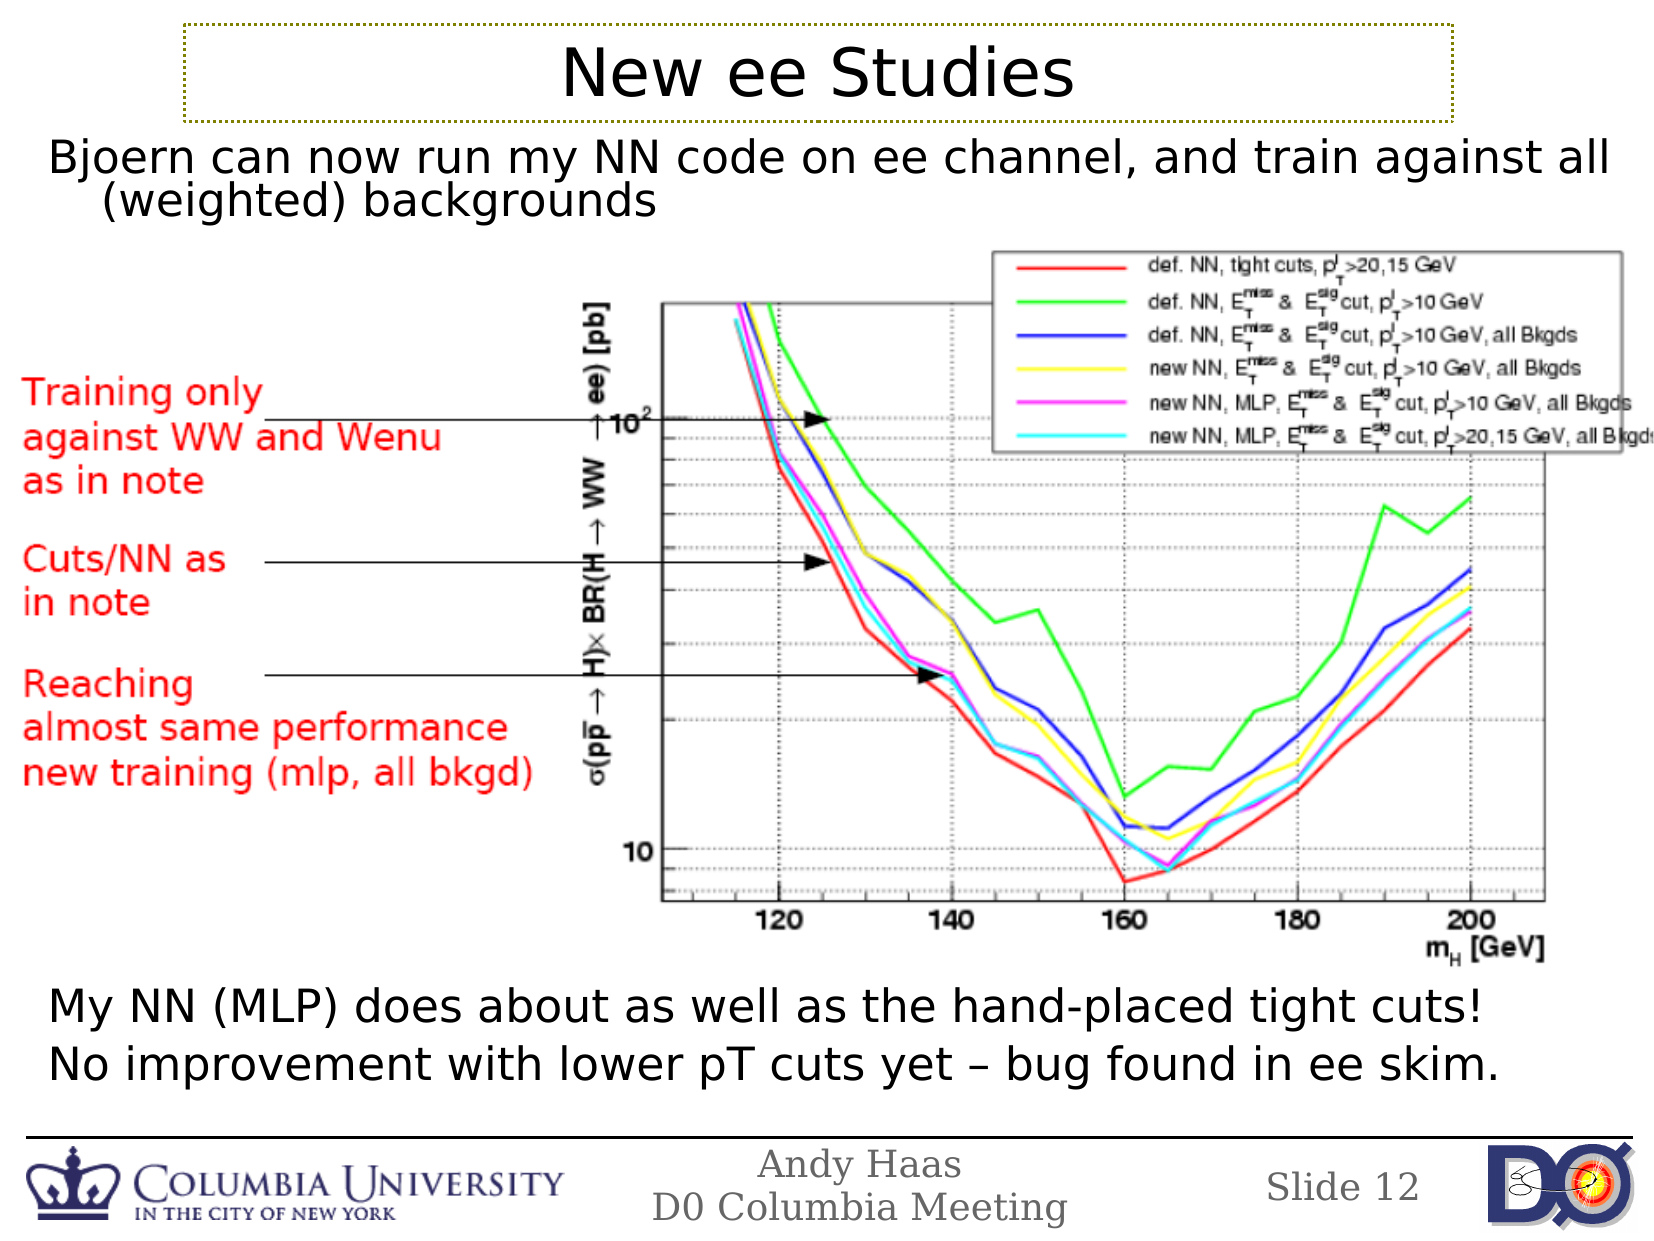

# New ee Studies
Bjoern can now run my NN code on ee channel, and train against all (weighted) backgrounds
My NN (MLP) does about as well as the hand-placed tight cuts!
No improvement with lower pT cuts yet – bug found in ee skim.